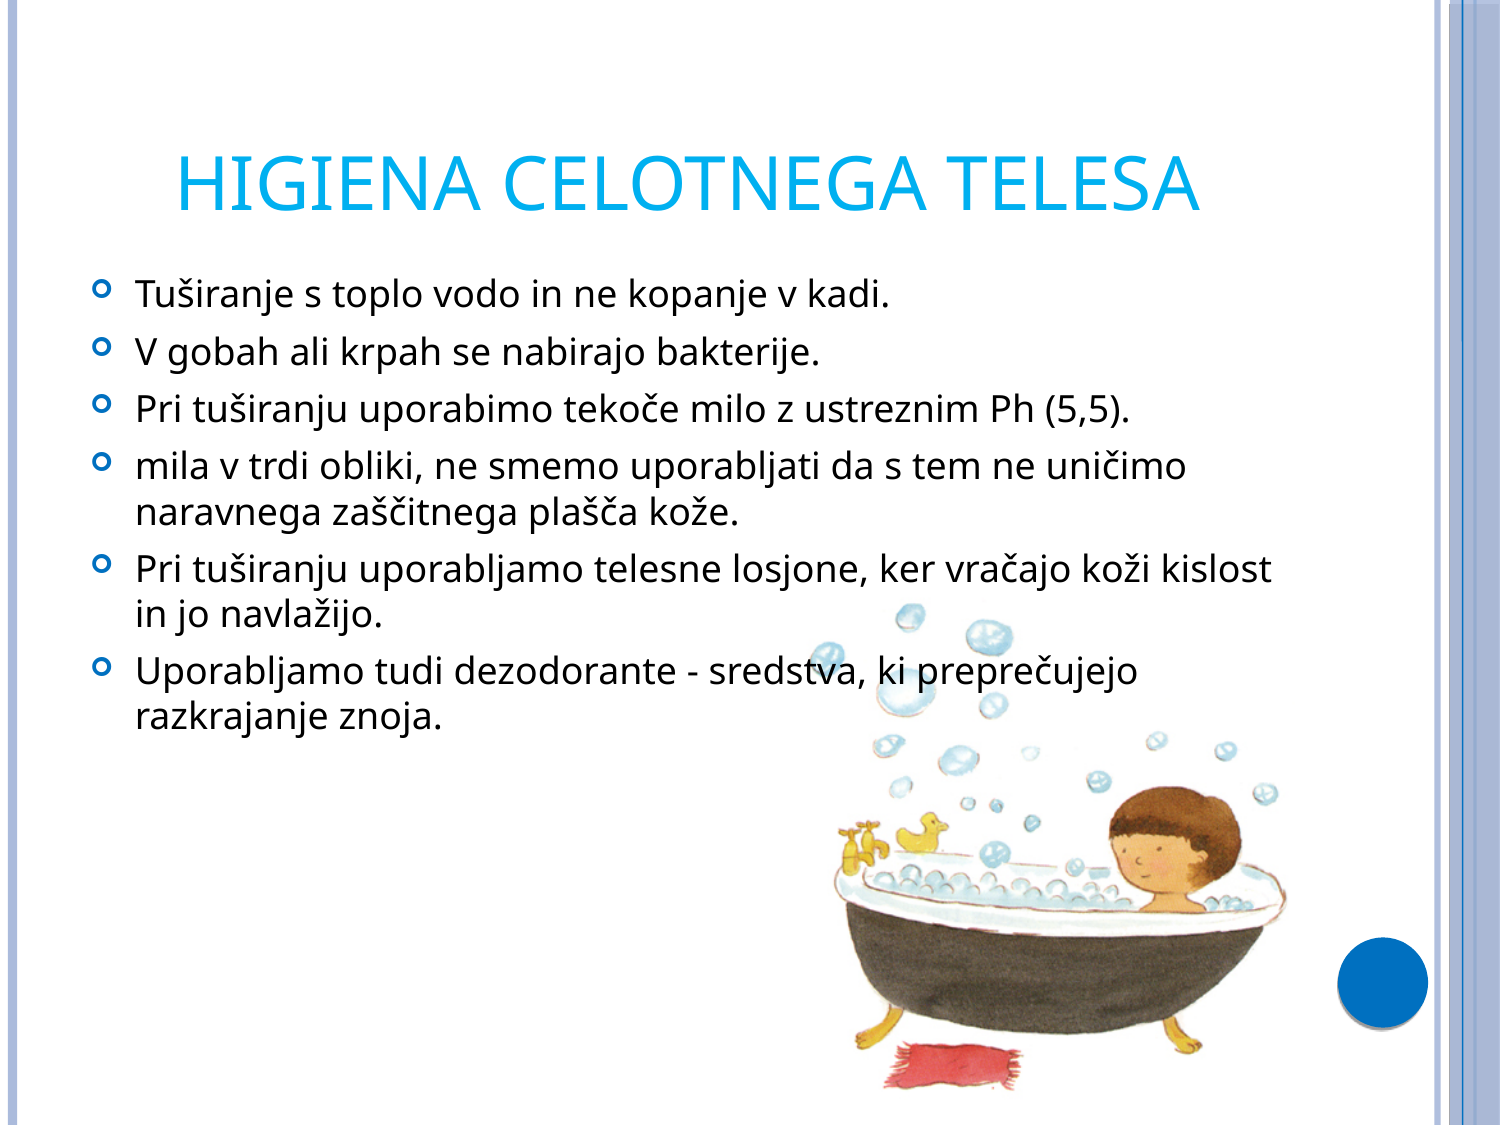

# Higiena celotnega telesa
Tuširanje s toplo vodo in ne kopanje v kadi.
V gobah ali krpah se nabirajo bakterije.
Pri tuširanju uporabimo tekoče milo z ustreznim Ph (5,5).
mila v trdi obliki, ne smemo uporabljati da s tem ne uničimo naravnega zaščitnega plašča kože.
Pri tuširanju uporabljamo telesne losjone, ker vračajo koži kislost in jo navlažijo.
Uporabljamo tudi dezodorante - sredstva, ki preprečujejo razkrajanje znoja.